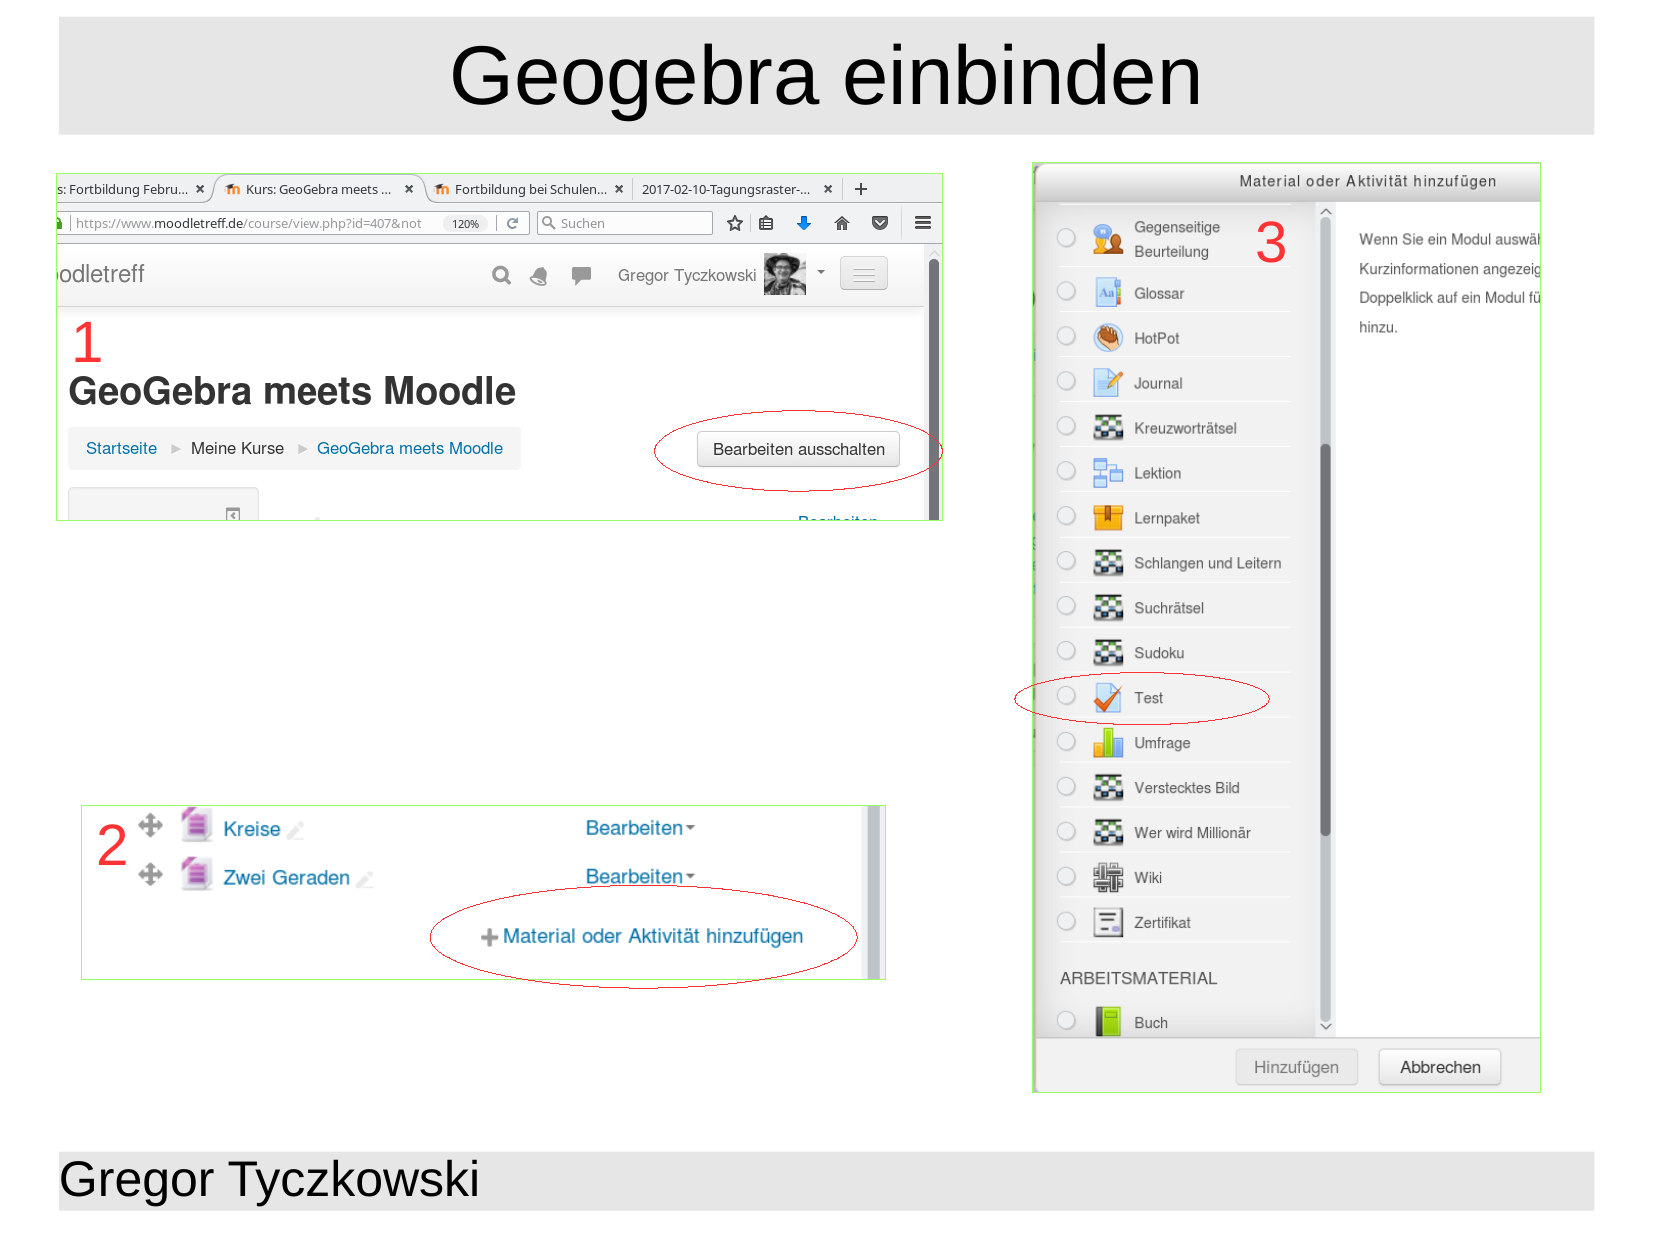

Geogebra einbinden
3
1
2
# Gregor Tyczkowski